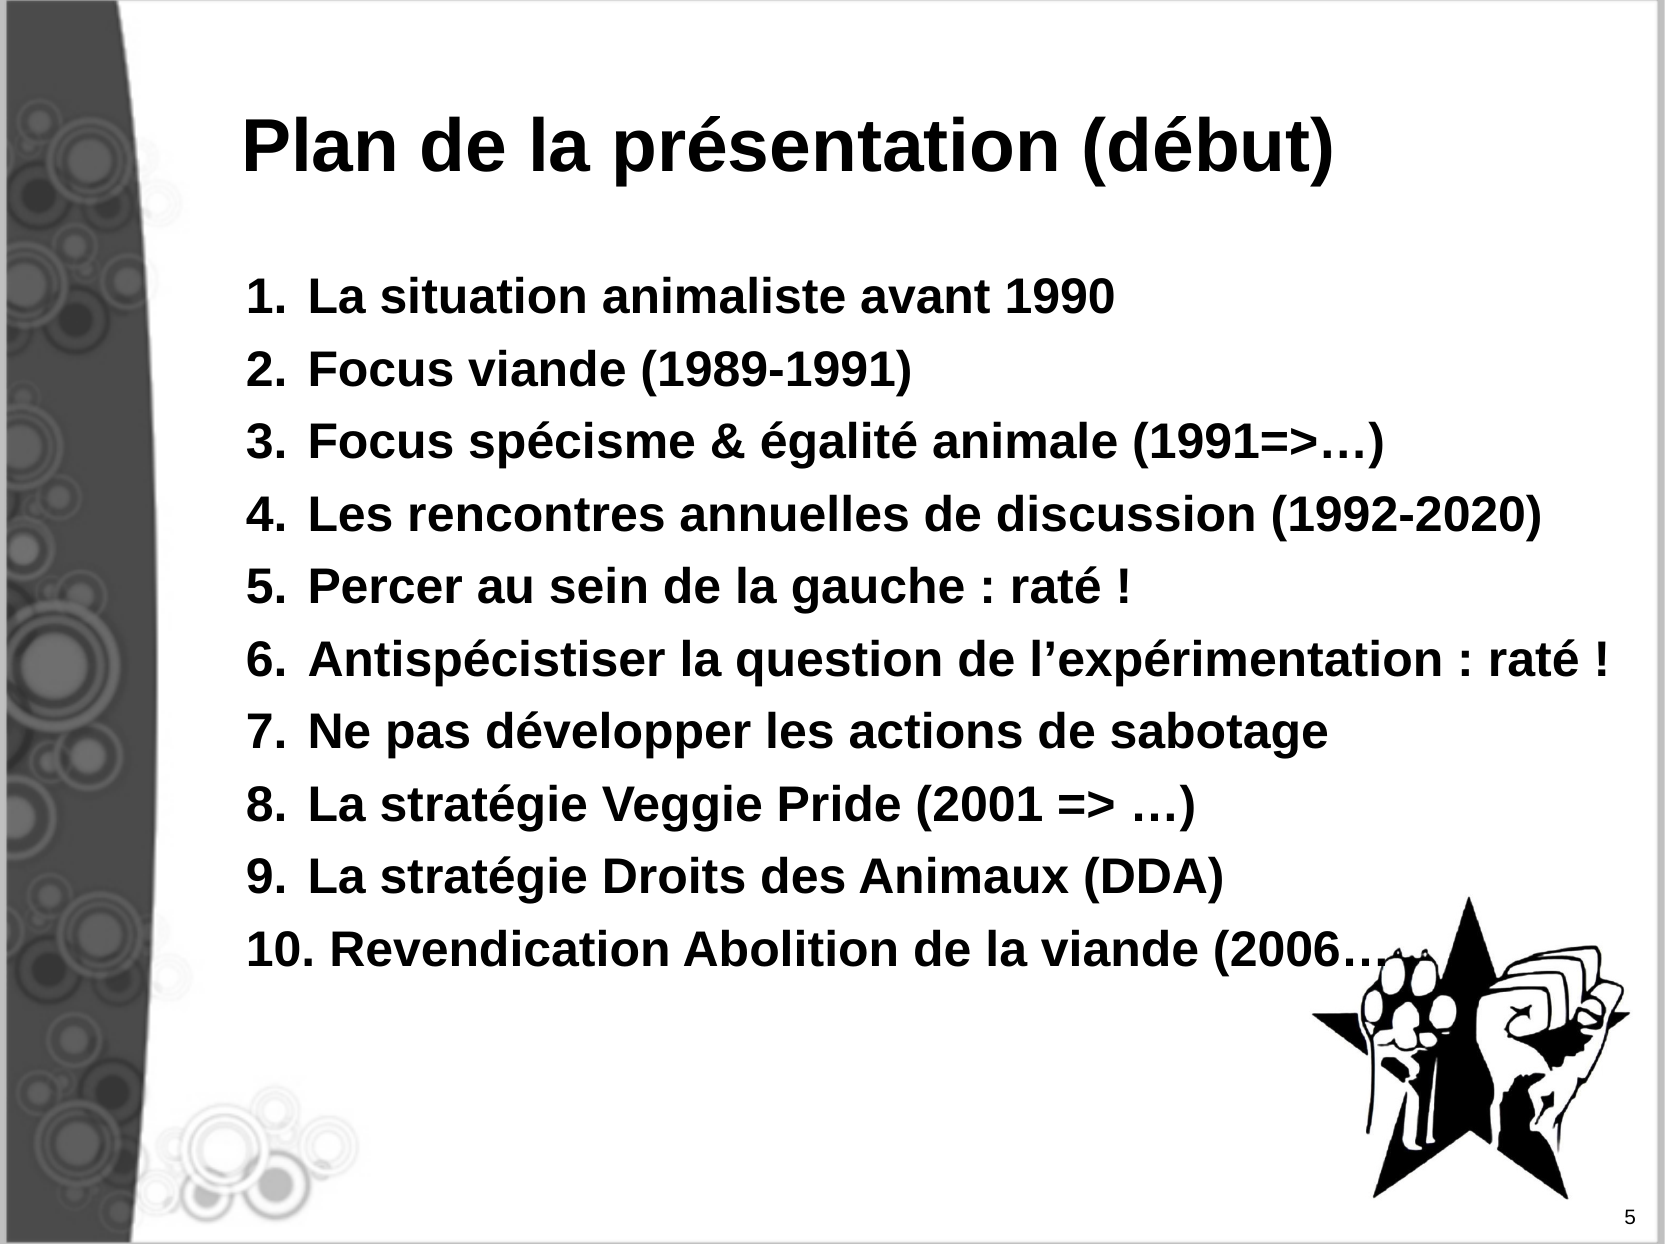

Plan de la présentation (début)
La situation animaliste avant 1990
Focus viande (1989-1991)
Focus spécisme & égalité animale (1991=>…)
Les rencontres annuelles de discussion (1992-2020)
Percer au sein de la gauche : raté !
Antispécistiser la question de l’expérimentation : raté !
Ne pas développer les actions de sabotage
La stratégie Veggie Pride (2001 => …)
La stratégie Droits des Animaux (DDA)
 Revendication Abolition de la viande (2006…
5